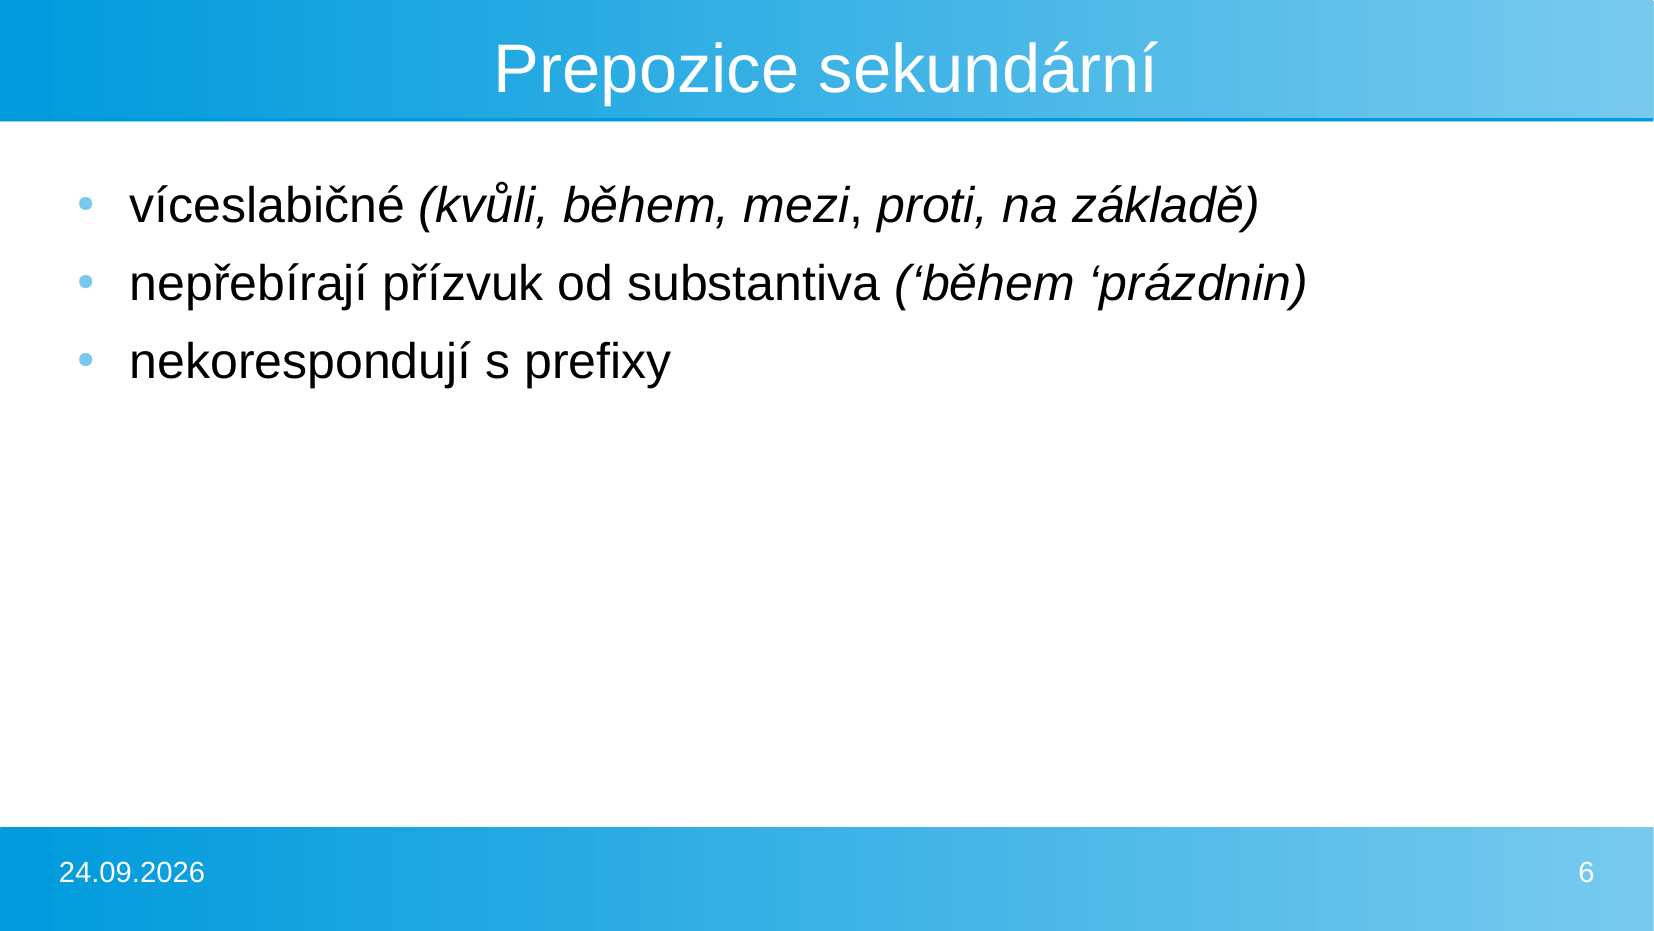

# Prepozice sekundární
víceslabičné (kvůli, během, mezi, proti, na základě)
nepřebírají přízvuk od substantiva (‘během ‘prázdnin)
nekorespondují s prefixy
6